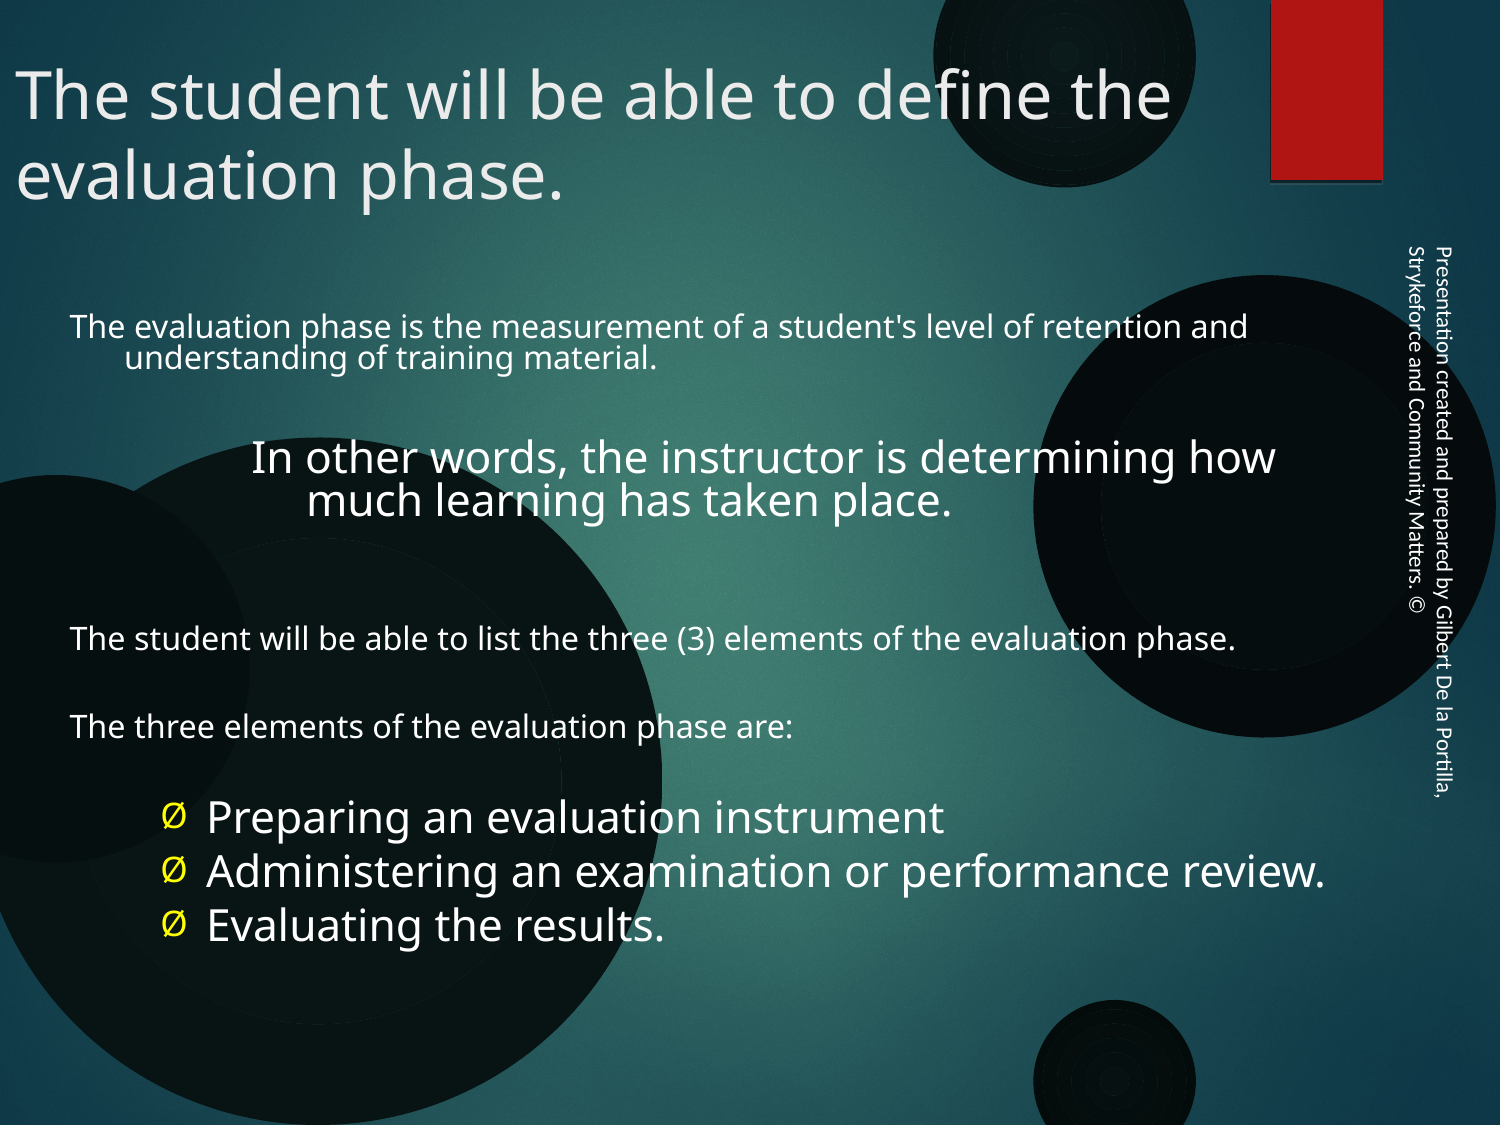

# The student will be able to define the evaluation phase.
The evaluation phase is the measurement of a student's level of retention and understanding of training material.
In other words, the instructor is determining how much learning has taken place.
The student will be able to list the three (3) elements of the evaluation phase.
The three elements of the evaluation phase are:
Preparing an evaluation instrument
Administering an examination or performance review.
Evaluating the results.
Presentation created and prepared by Gilbert De la Portilla, Strykeforce and Community Matters. ©